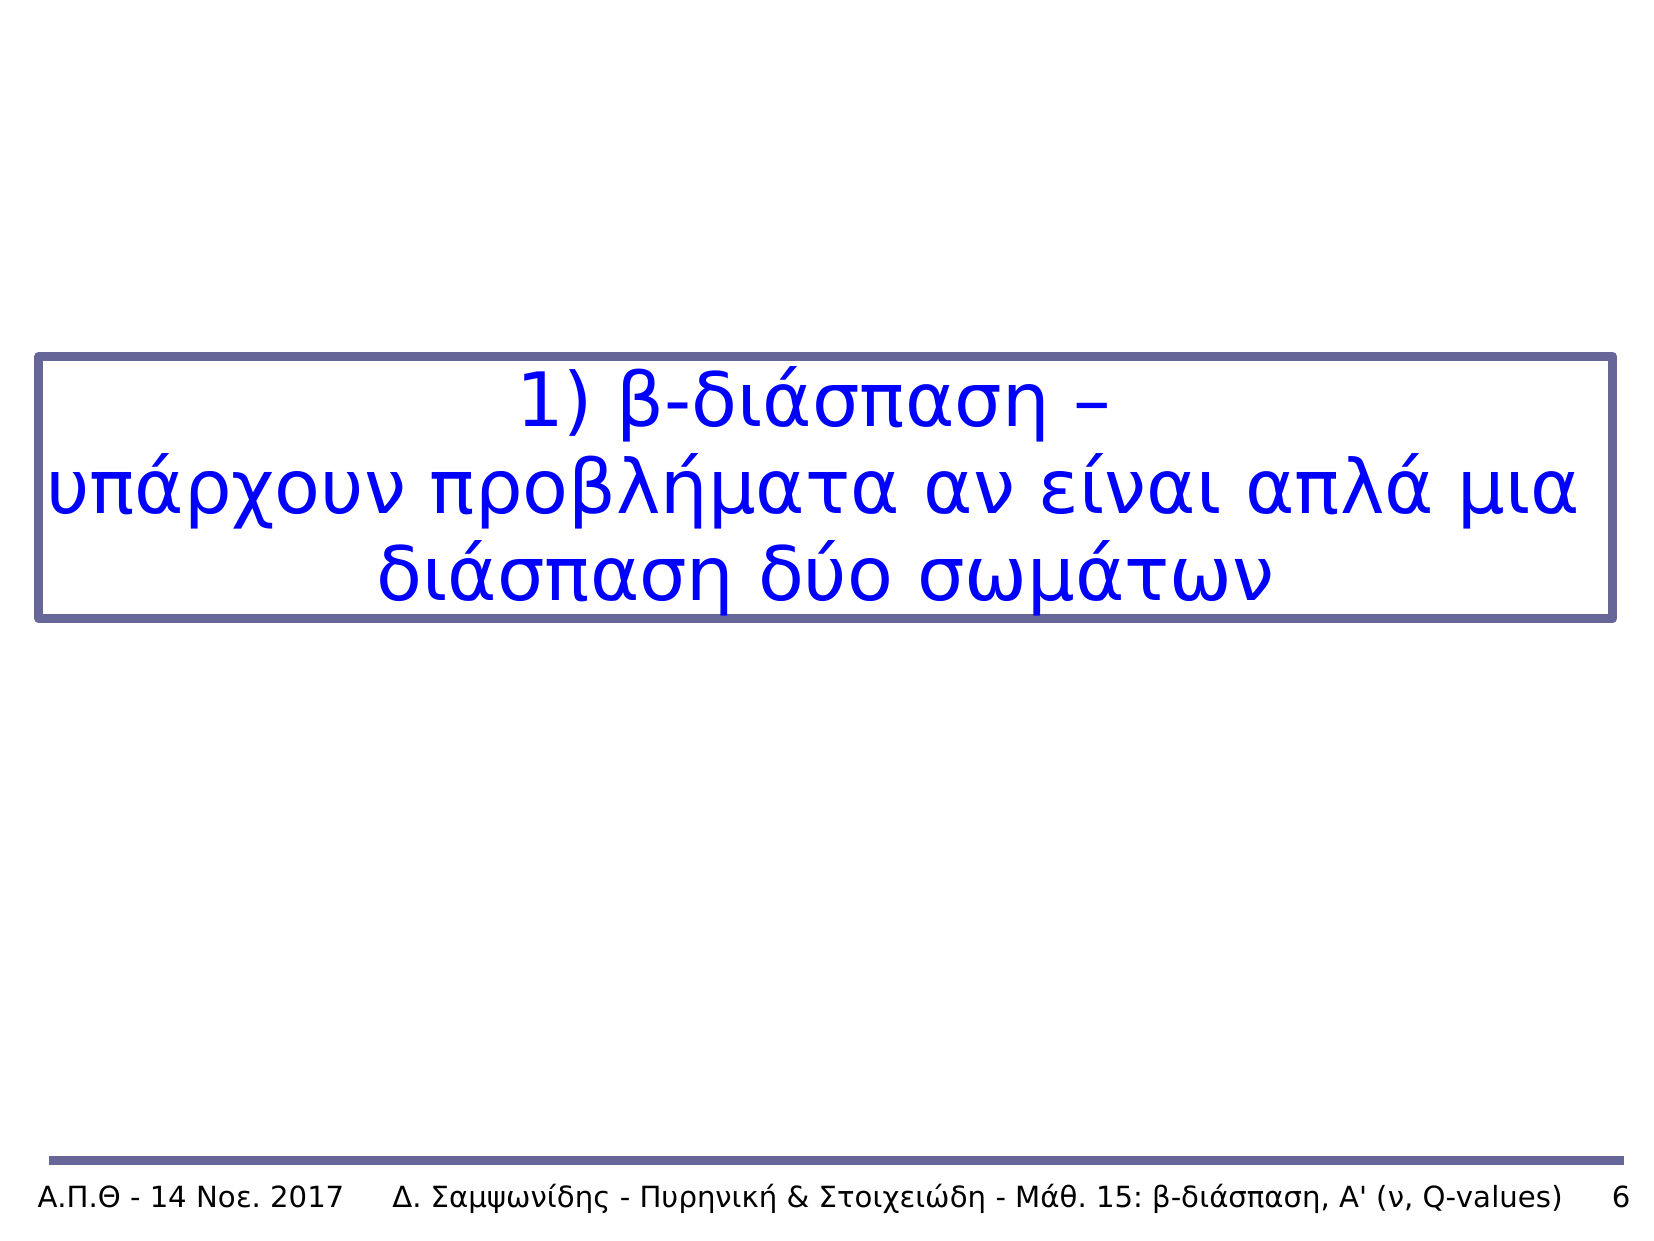

# 1) β-διάσπαση – υπάρχουν προβλήματα αν είναι απλά μια διάσπαση δύο σωμάτων
Α.Π.Θ - 14 Νοε. 2017
Δ. Σαμψωνίδης - Πυρηνική & Στοιχειώδη - Μάθ. 15: β-διάσπαση, A' (ν, Q-values)
6